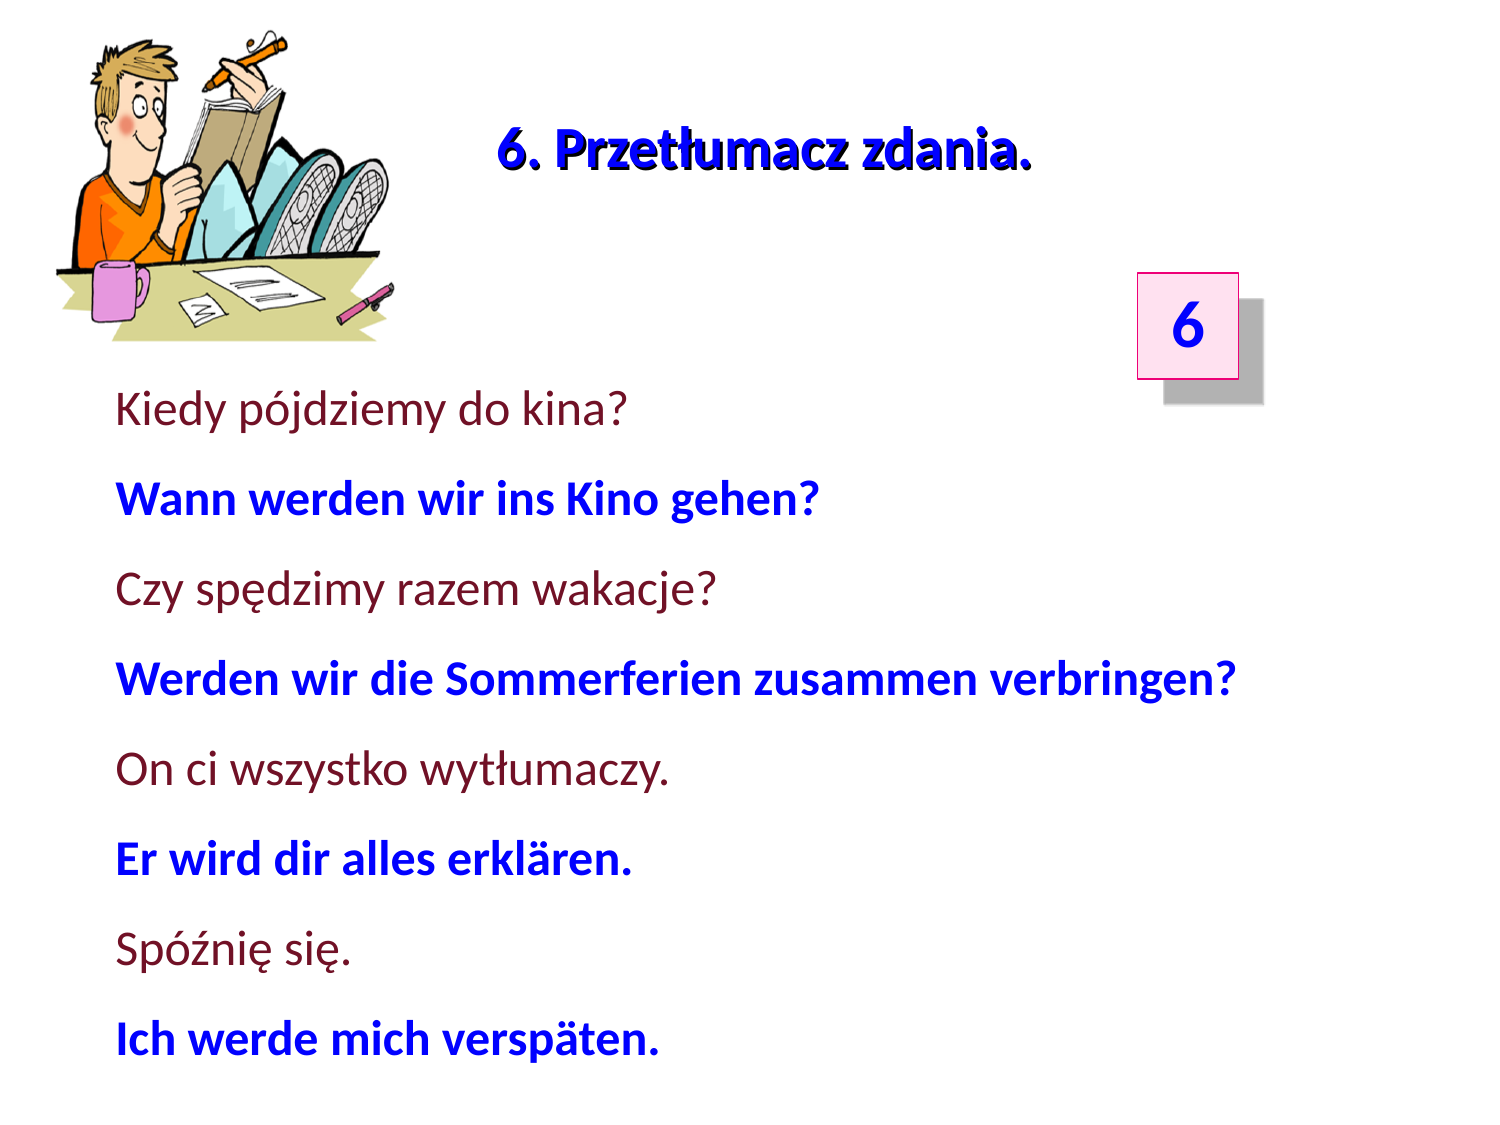

6. Przetłumacz zdania.
6
Kiedy pójdziemy do kina?
Wann werden wir ins Kino gehen?
Czy spędzimy razem wakacje?
Werden wir die Sommerferien zusammen verbringen?
On ci wszystko wytłumaczy.
Er wird dir alles erklären.
Spóźnię się.
Ich werde mich verspäten.